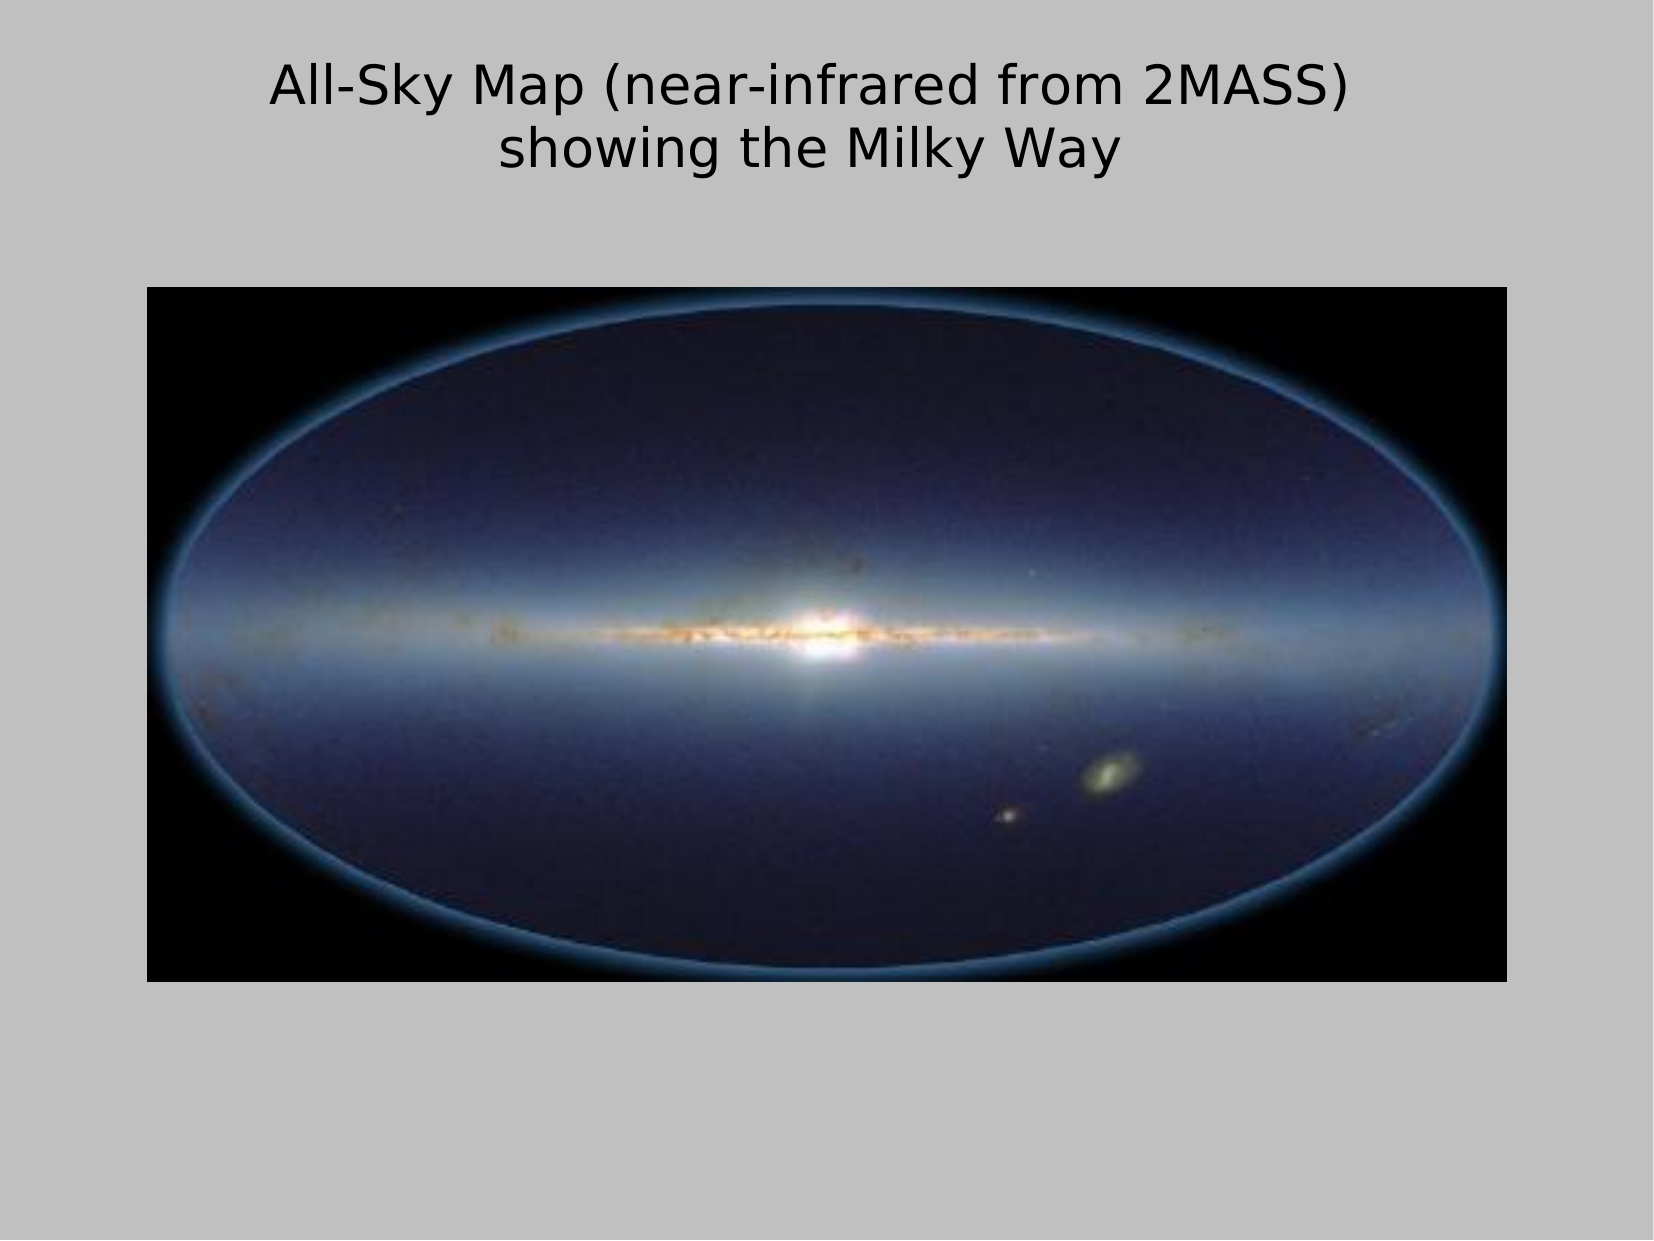

All-Sky Map (near-infrared from 2MASS) showing the Milky Way